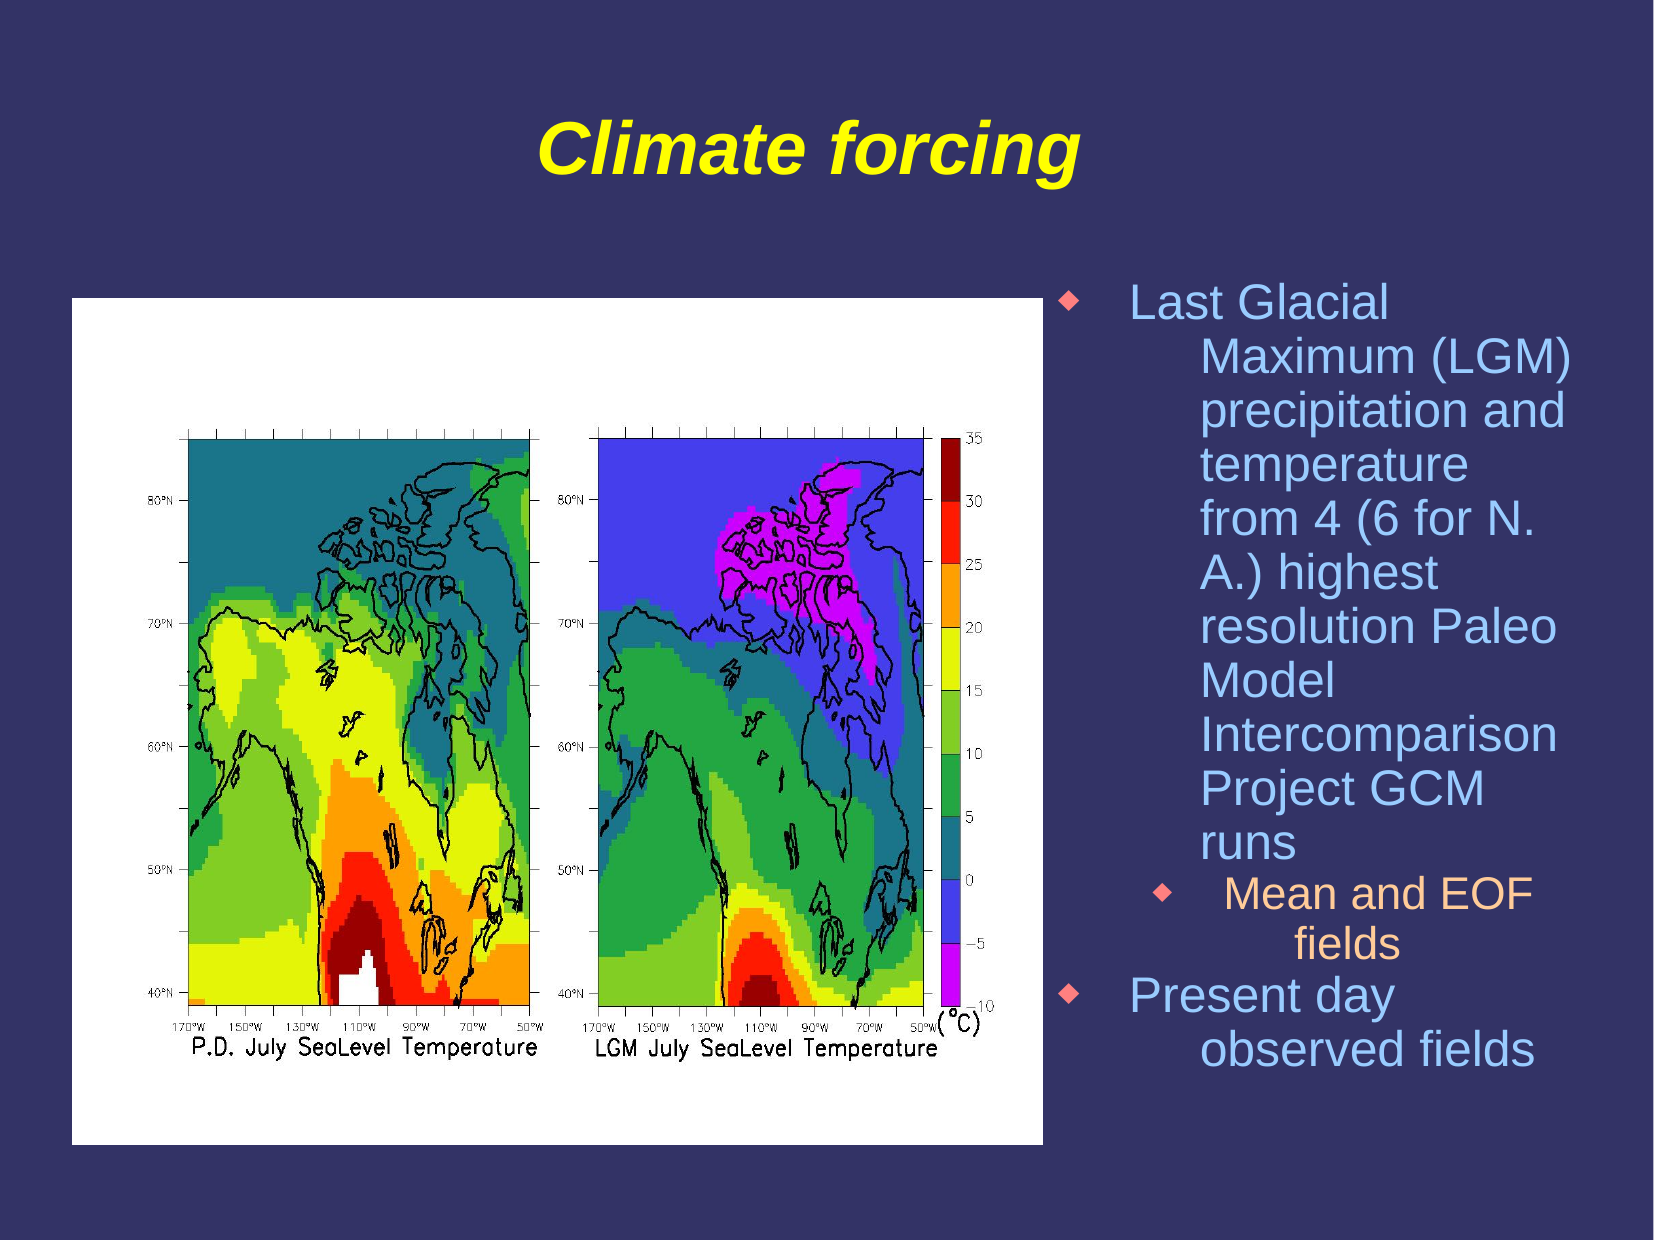

# Climate forcing
Last Glacial Maximum (LGM) precipitation and temperature from 4 (6 for N. A.) highest resolution Paleo Model Intercomparison Project GCM runs
Mean and EOF fields
Present day observed fields